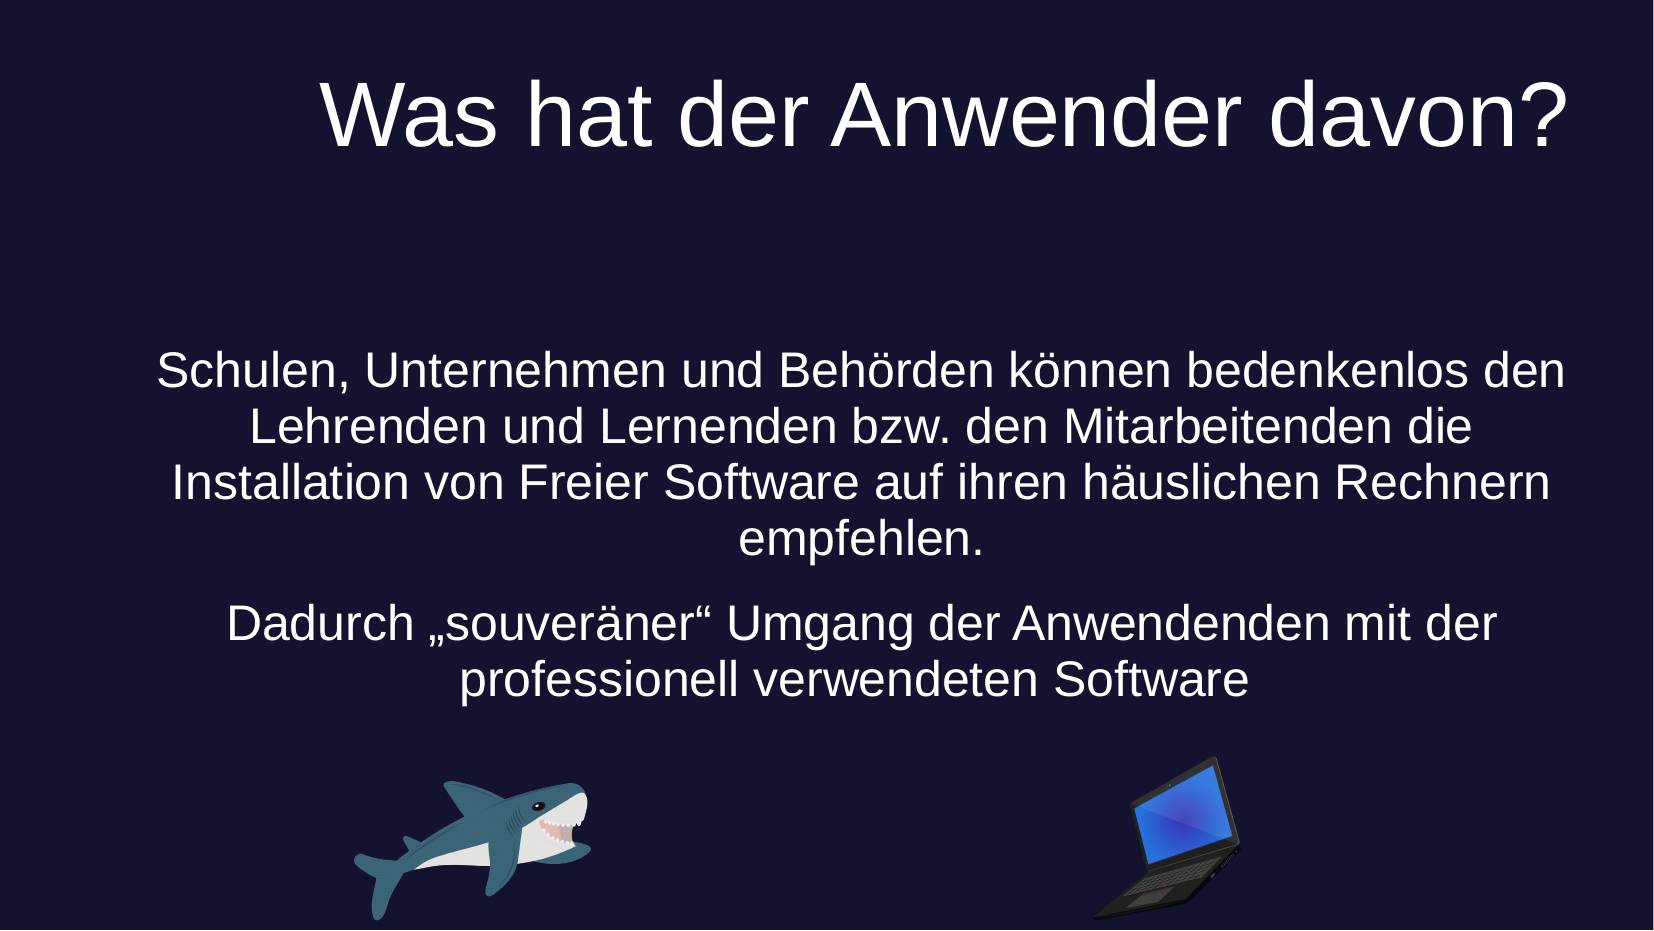

# Was hat der Anwender davon?
Schulen, Unternehmen und Behörden können bedenkenlos den Lehrenden und Lernenden bzw. den Mitarbeitenden die Installation von Freier Software auf ihren häuslichen Rechnern empfehlen.
Dadurch „souveräner“ Umgang der Anwendenden mit der professionell verwendeten Software